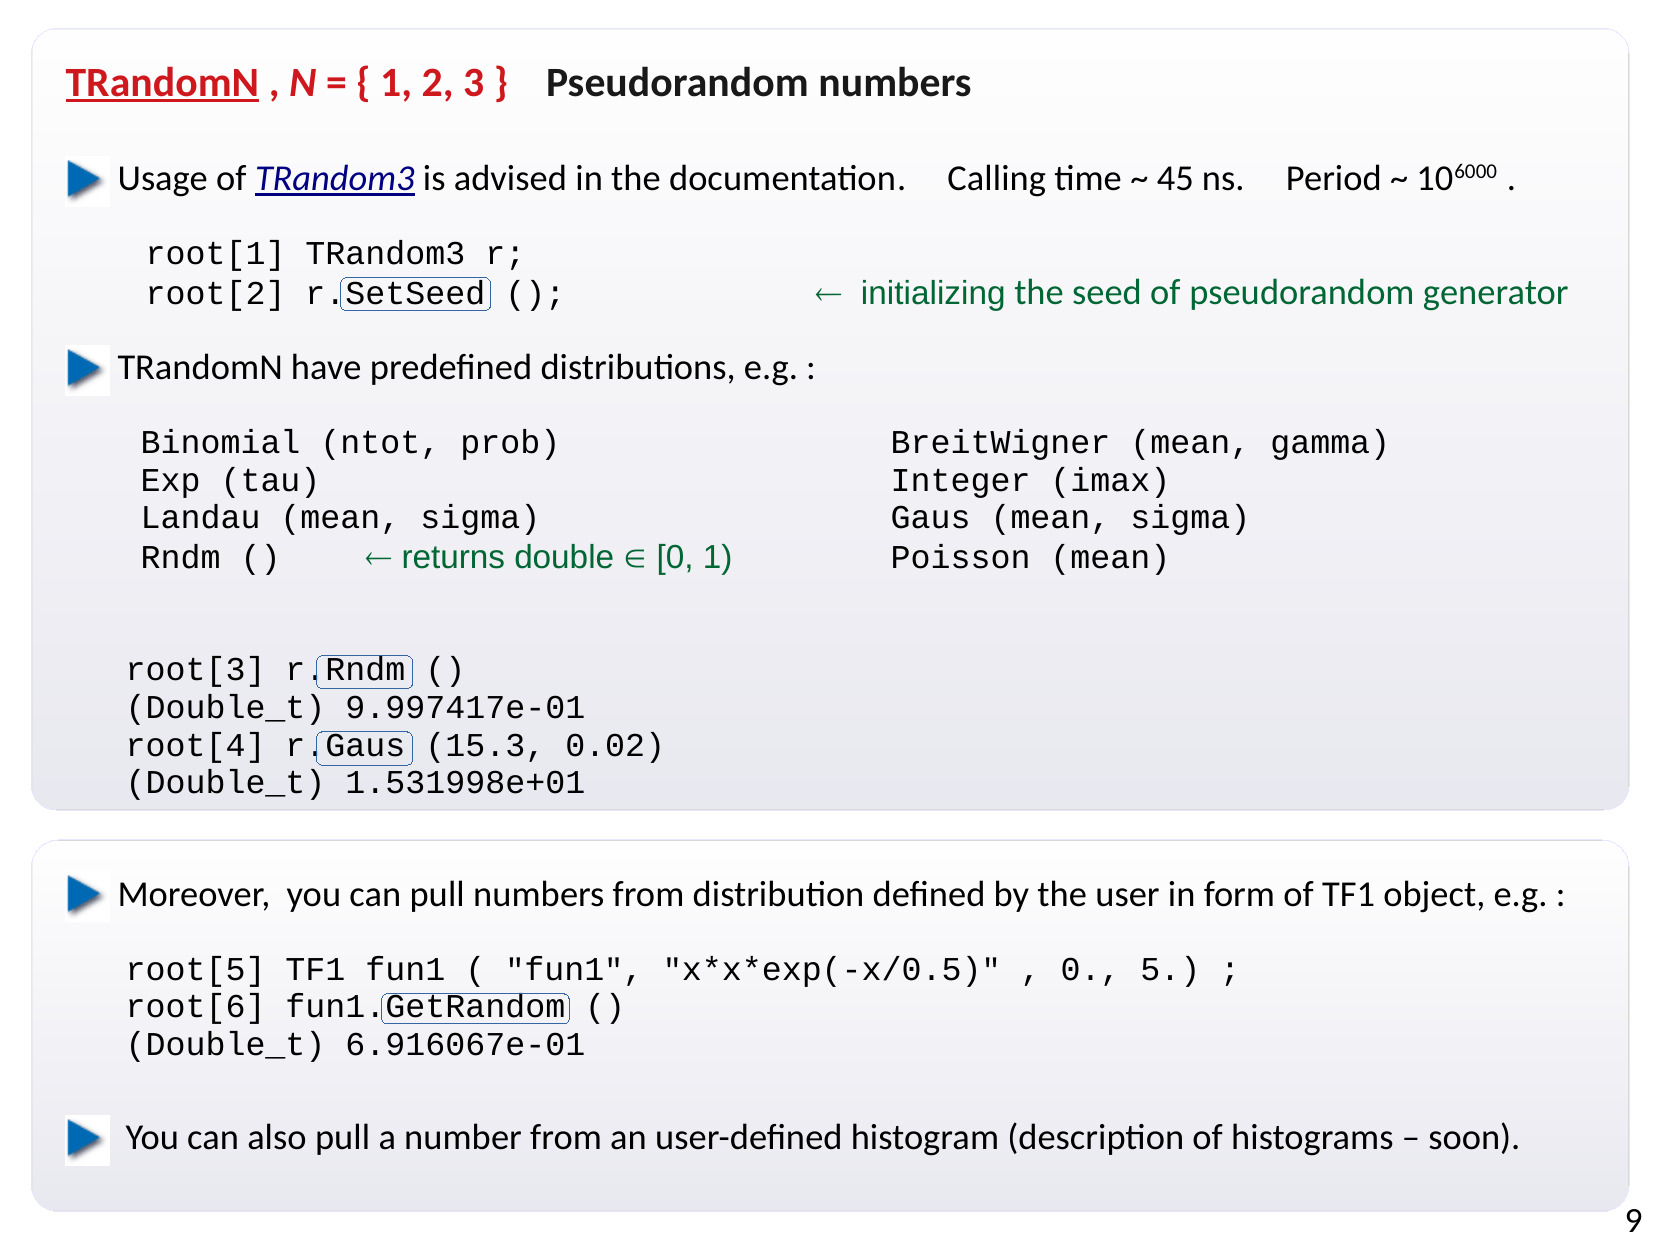

TRandomN , N = { 1, 2, 3 } Pseudorandom numbers
 Usage of TRandom3 is advised in the documentation. Calling time ~ 45 ns. Period ~ 106000 .
 root[1] TRandom3 r;
 root[2] r.SetSeed ();				 initializing the seed of pseudorandom generator
 TRandomN have predefined distributions, e.g. :
	Binomial (ntot, prob) 					BreitWigner (mean, gamma)
	Exp (tau)								Integer (imax)
	Landau (mean, sigma)					Gaus (mean, sigma)
	Rndm () 	 returns double ∈ [0, 1)			Poisson (mean)
 root[3] r.Rndm ()
 (Double_t) 9.997417e-01
 root[4] r.Gaus (15.3, 0.02)
 (Double_t) 1.531998e+01
 Moreover, you can pull numbers from distribution defined by the user in form of TF1 object, e.g. :
 root[5] TF1 fun1 ( "fun1", "x*x*exp(-x/0.5)" , 0., 5.) ;
 root[6] fun1.GetRandom ()
 (Double_t) 6.916067e-01
 You can also pull a number from an user-defined histogram (description of histograms – soon).